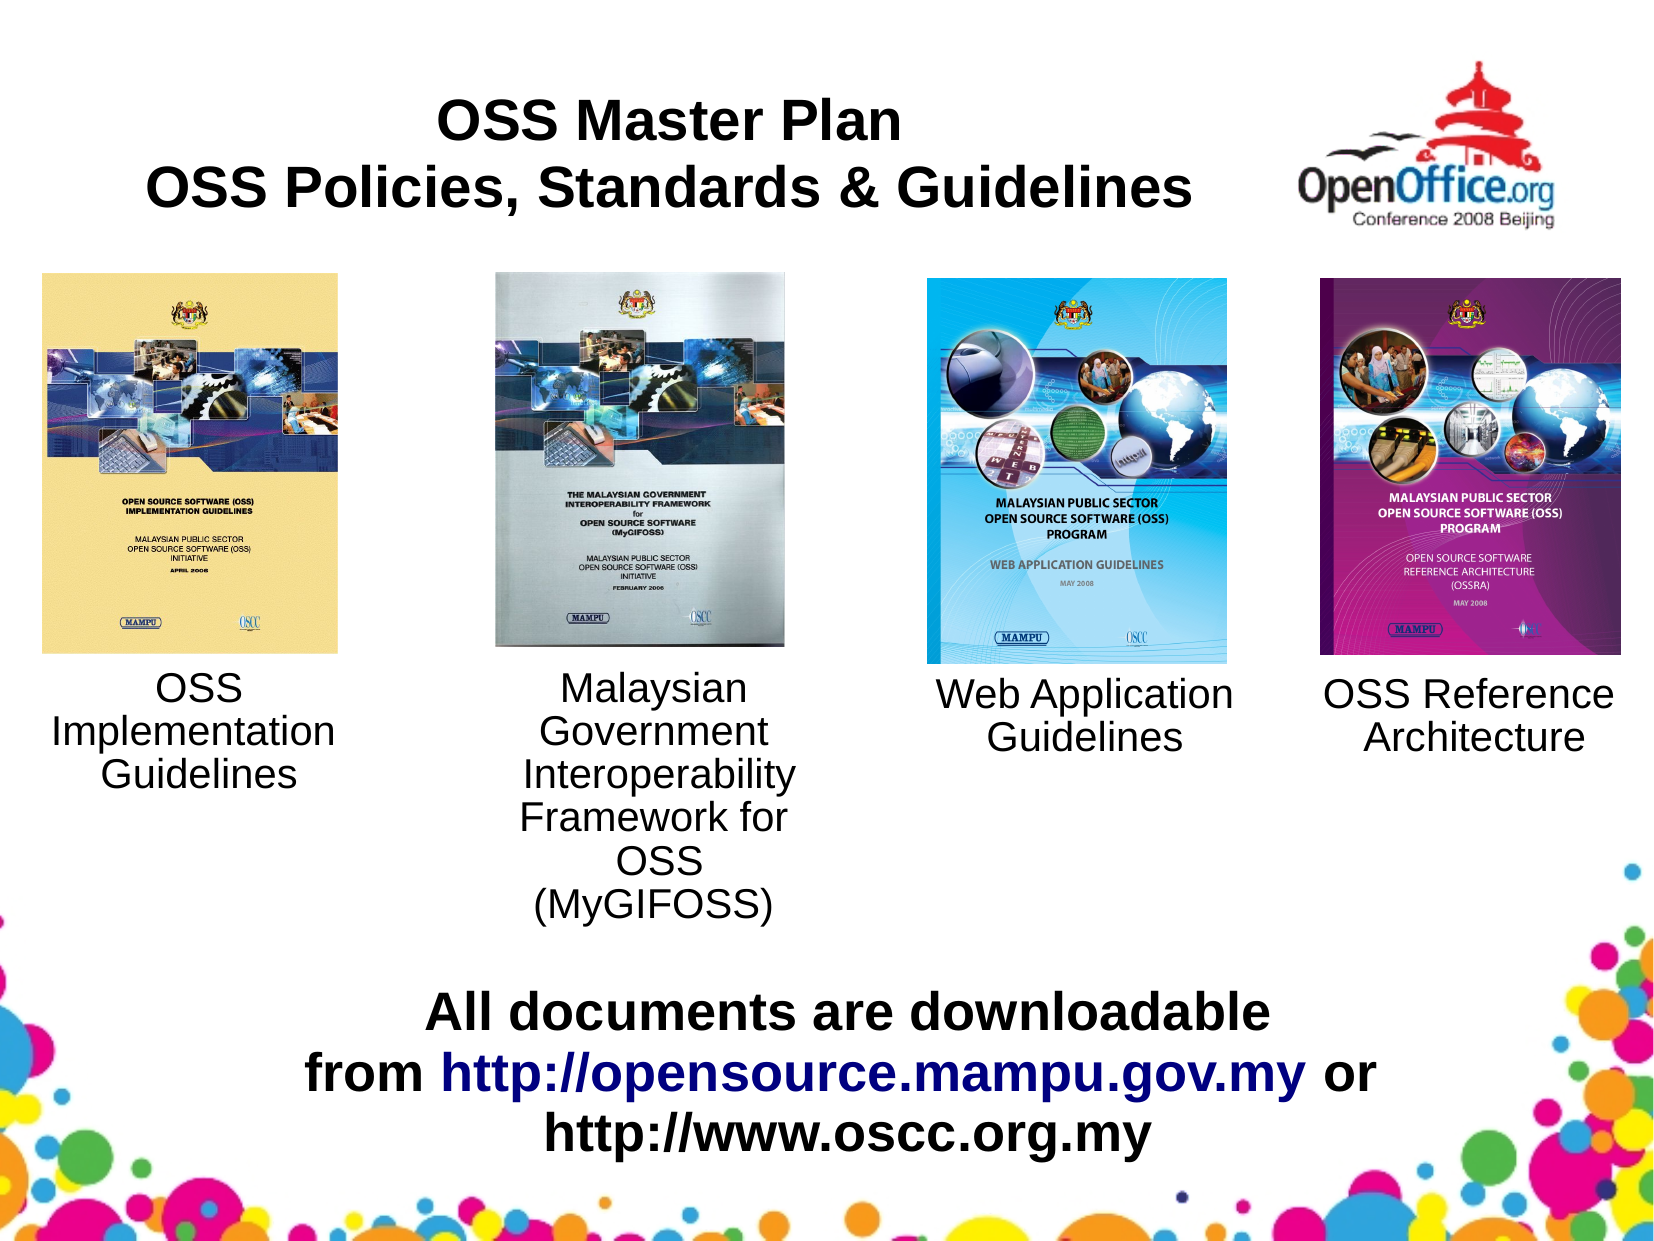

# OSS Master Plan OSS Policies, Standards & Guidelines
Malaysian Government
 Interoperability
 Framework for
 OSS (MyGIFOSS)
OSS Implementation
Guidelines
 Web Application
Guidelines
OSS Reference
Architecture
All documents are downloadable
from http://opensource.mampu.gov.my or
http://www.oscc.org.my